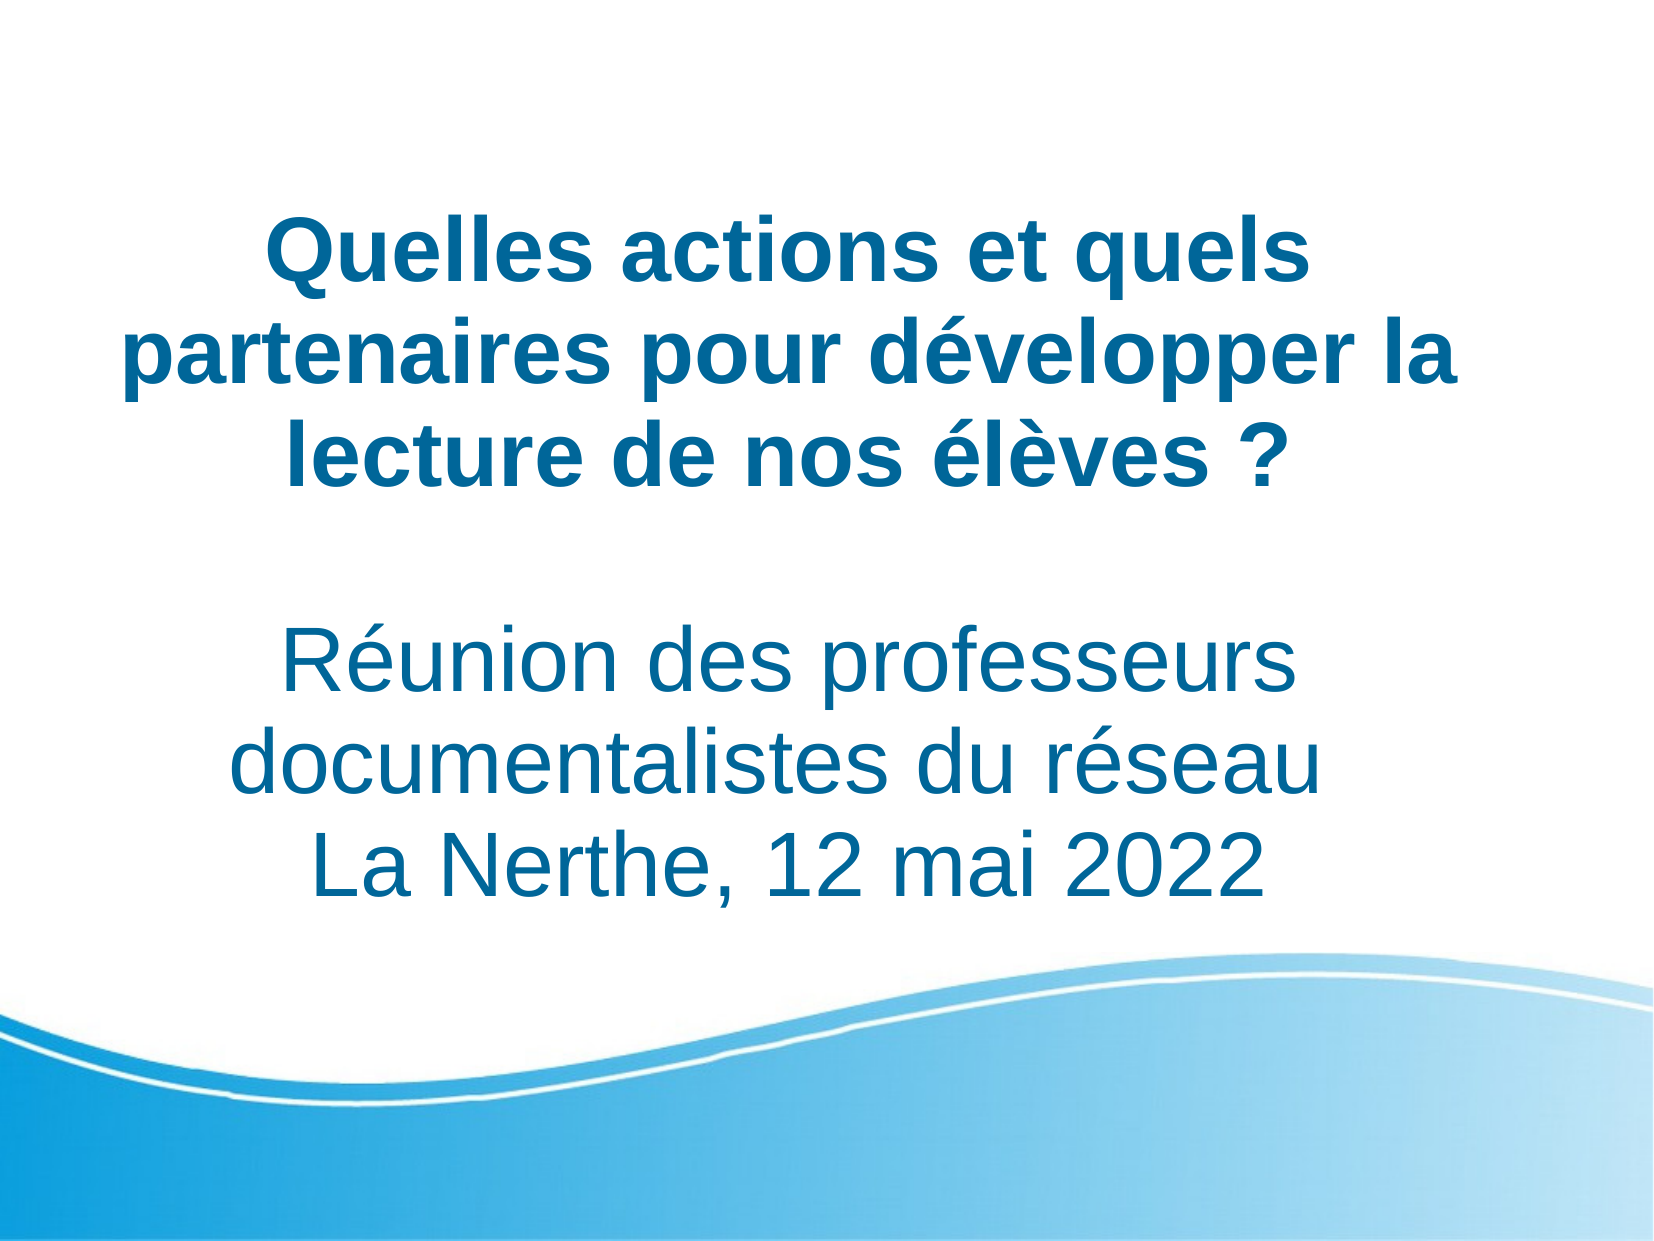

# Quelles actions et quels partenaires pour développer la lecture de nos élèves ? Réunion des professeurs documentalistes du réseau La Nerthe, 12 mai 2022